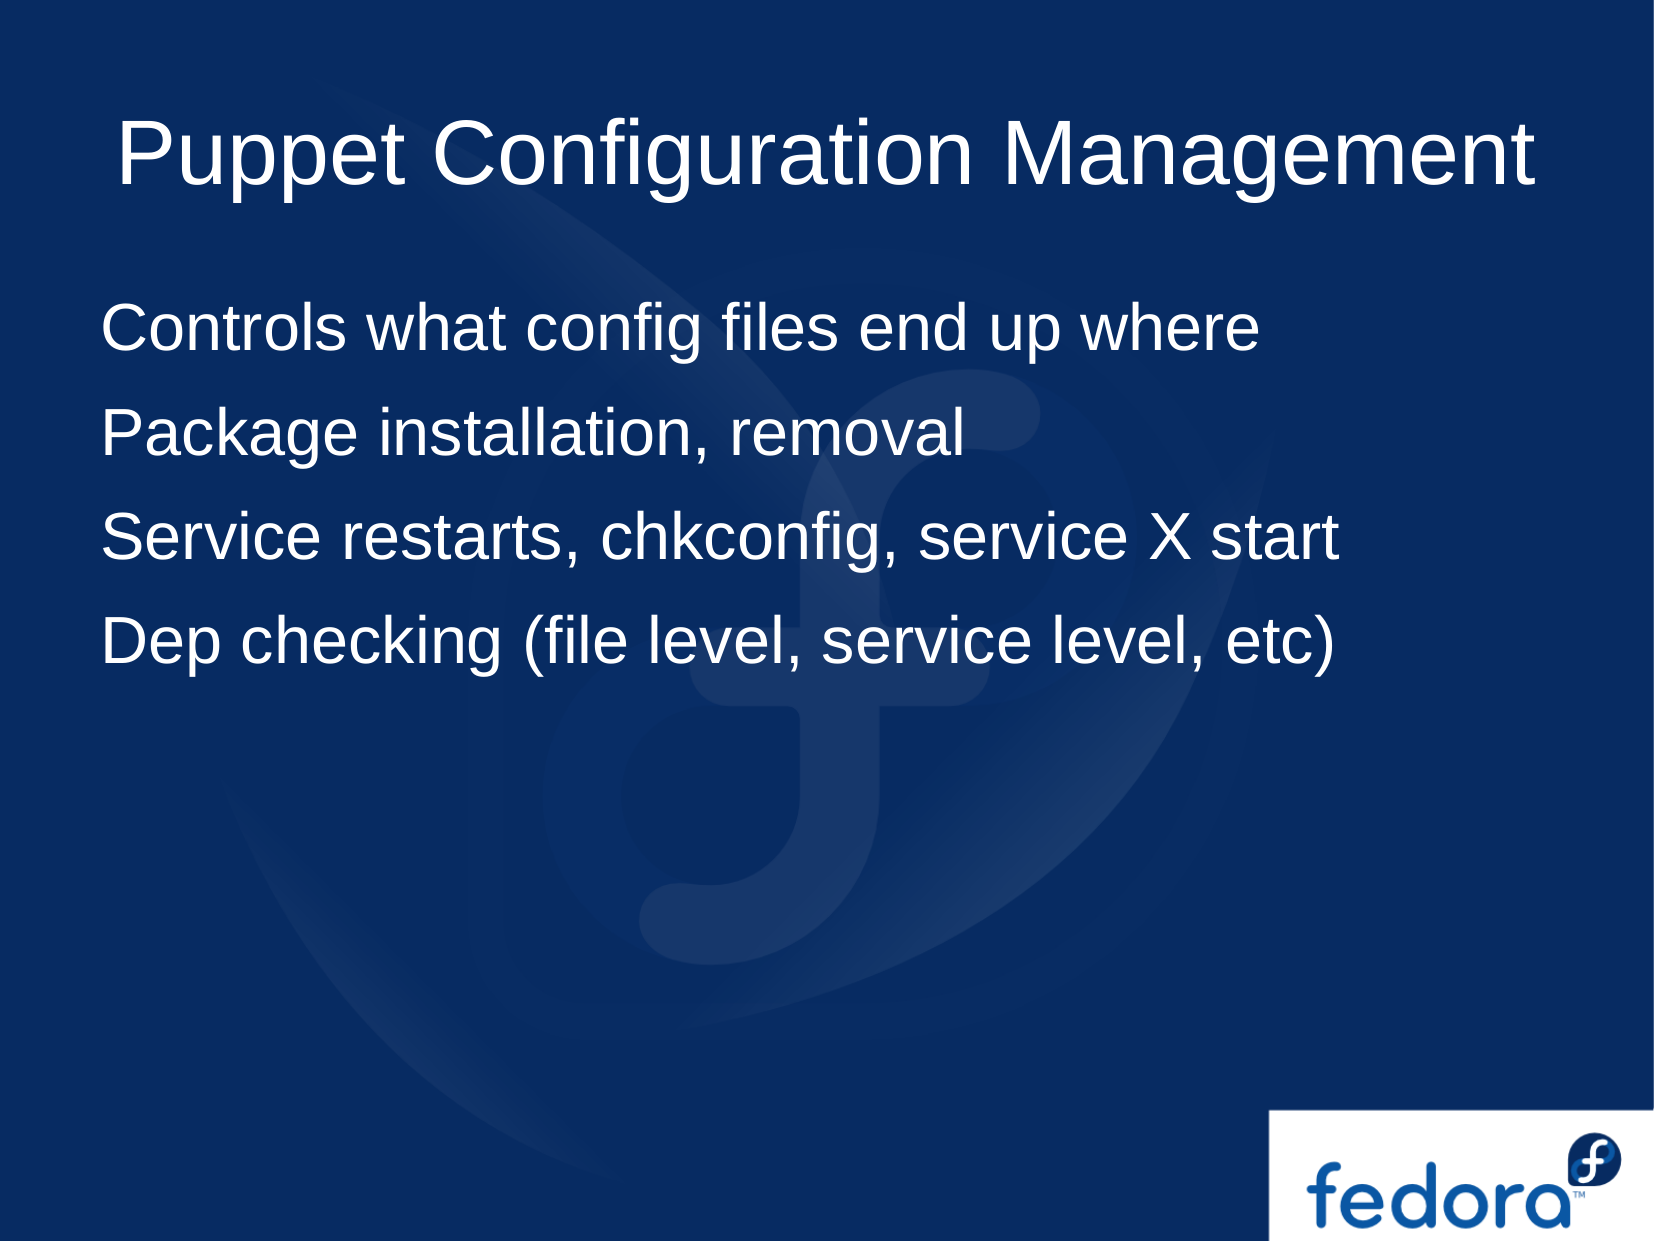

# Puppet Configuration Management
Controls what config files end up where
Package installation, removal
Service restarts, chkconfig, service X start
Dep checking (file level, service level, etc)